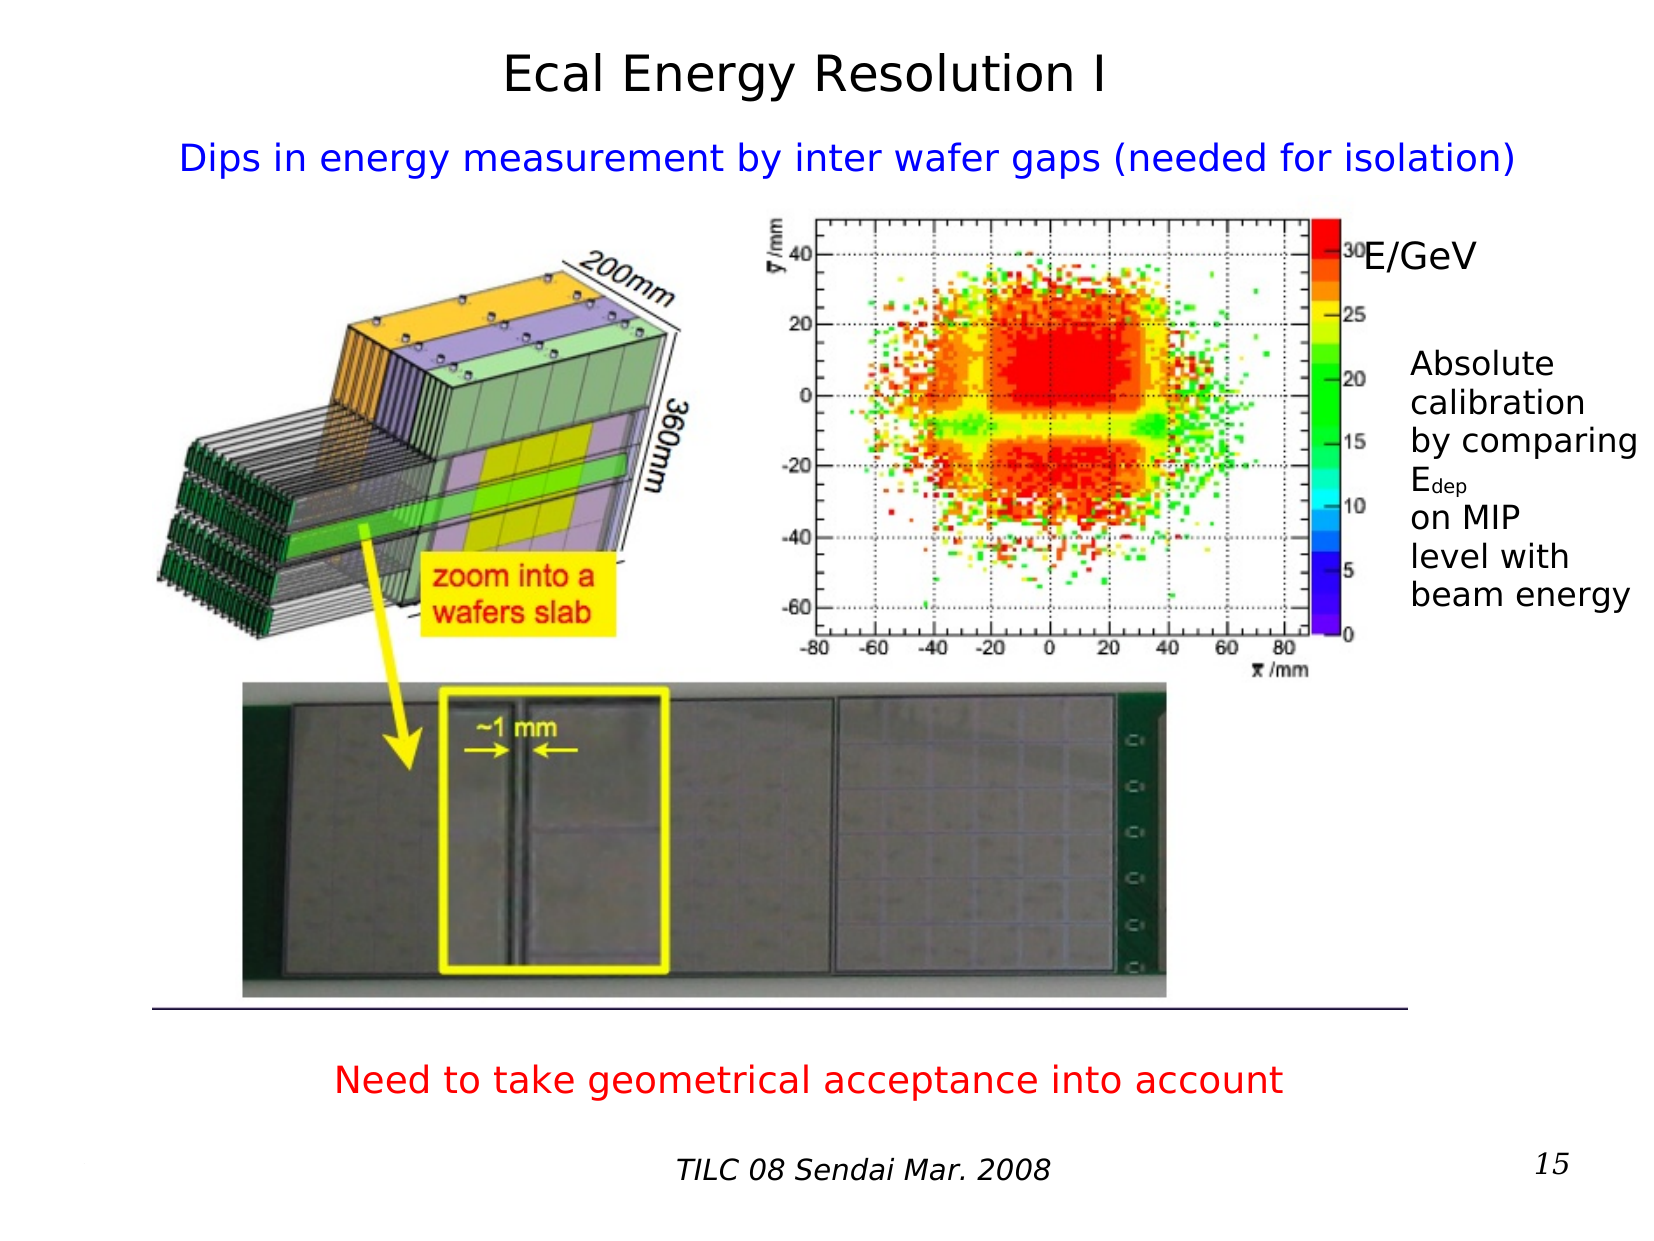

Ecal Energy Resolution I
Dips in energy measurement by inter wafer gaps (needed for isolation)
E/GeV
Absolute
calibration
by comparing
Edep
on MIP
level with
beam energy
Need to take geometrical acceptance into account
June 1st, 2007
15
LCWS 2007 ----- Hamburg ----- A.-M. Magnan (IC London)